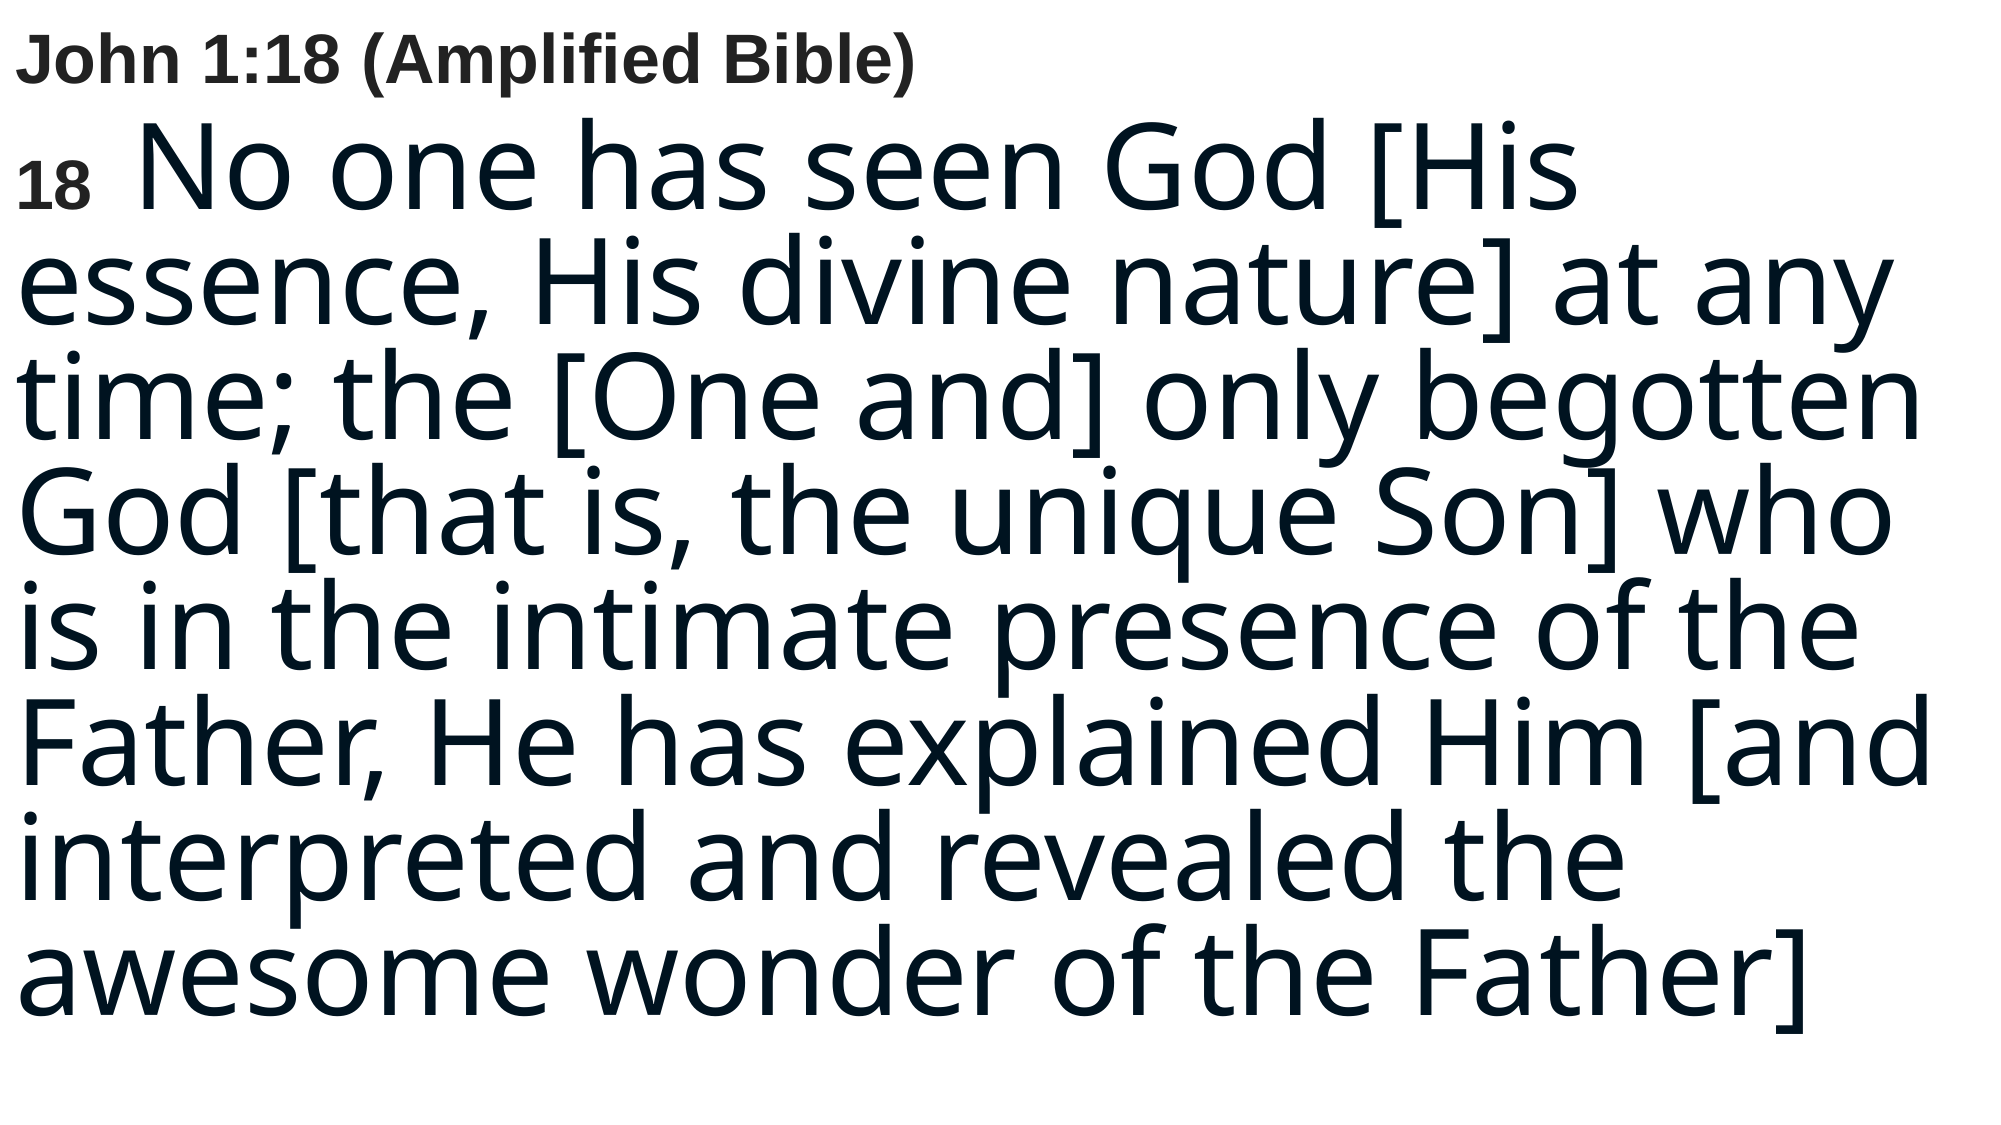

#
John 1:18 (Amplified Bible)
18 No one has seen God [His essence, His divine nature] at any time; the [One and] only begotten God [that is, the unique Son] who is in the intimate presence of the Father, He has explained Him [and interpreted and revealed the awesome wonder of the Father]